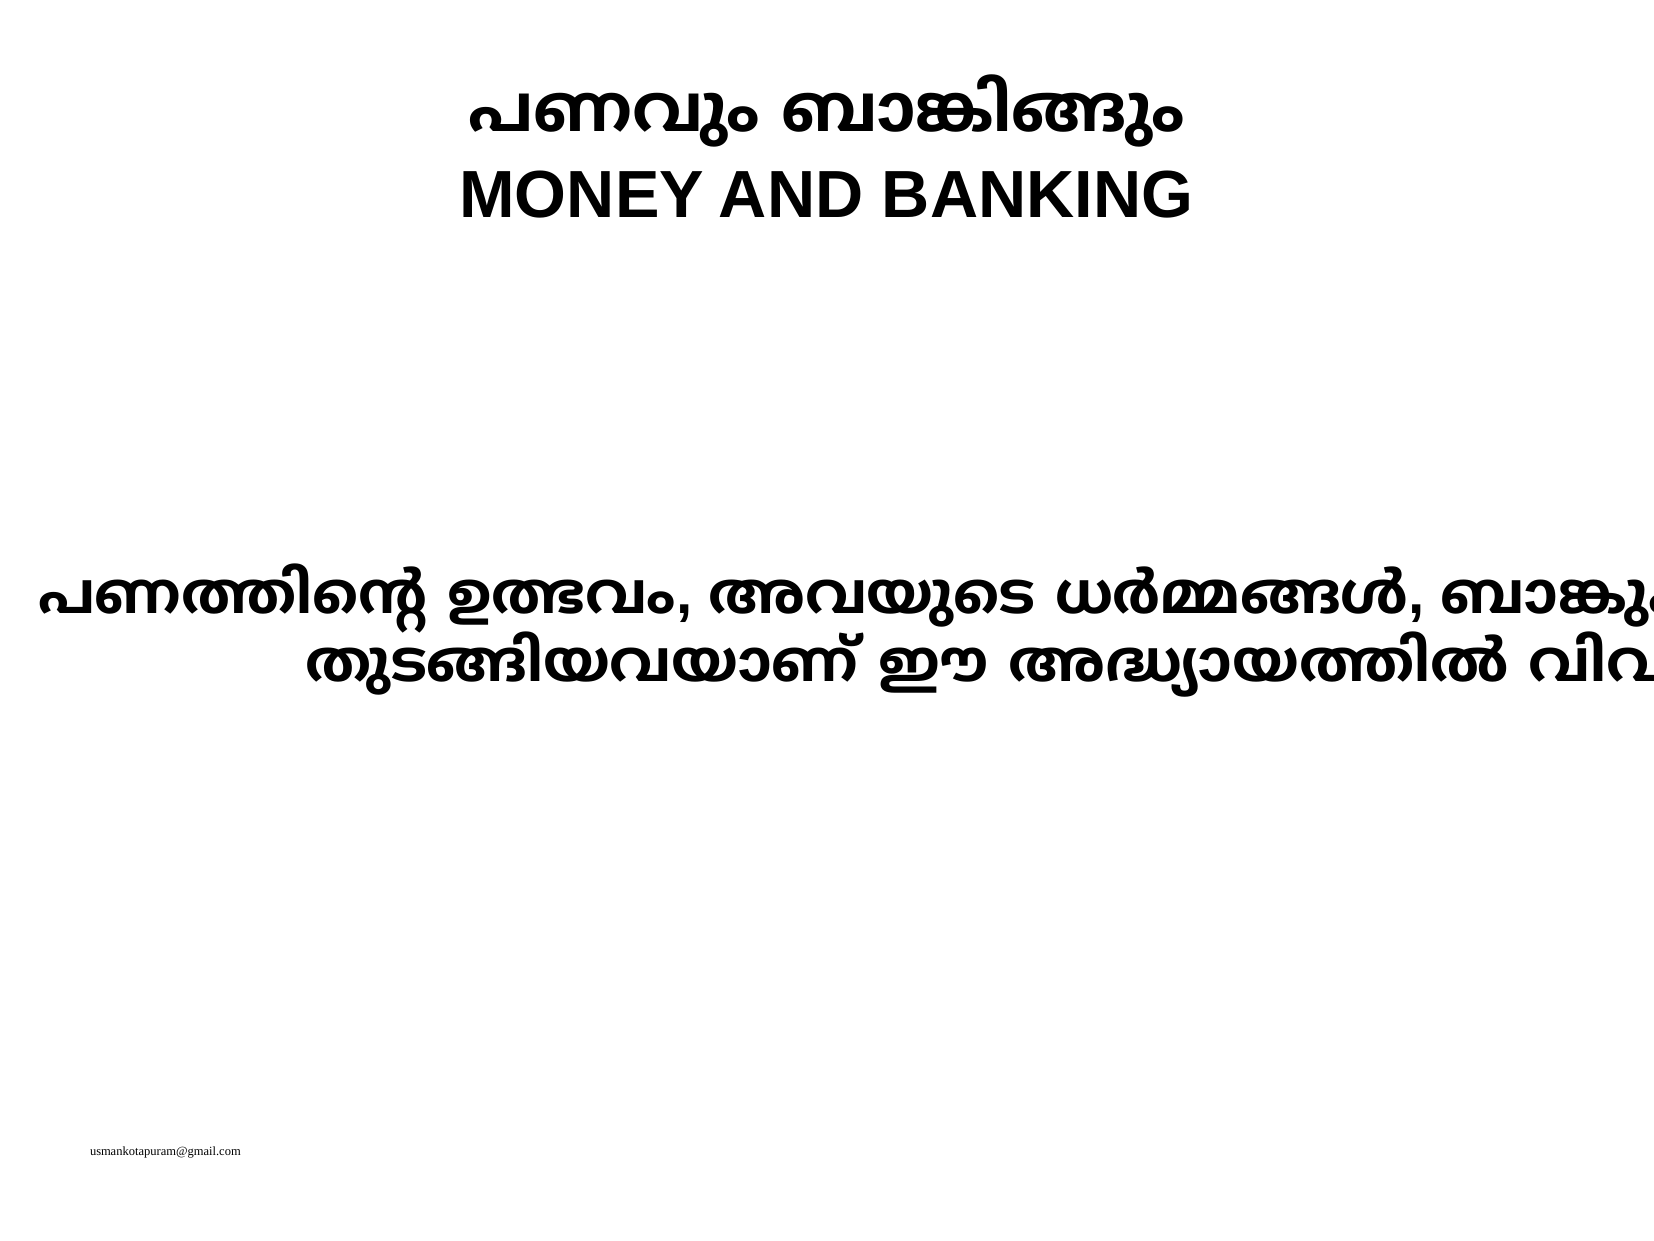

# പണവും ബാങ്കിങ്ങും MONEY AND BANKING
പണത്തിന്റെ ഉത്ഭവം, അവയുടെ ധർമ്മങ്ങൾ, ബാങ്കുകളുടെ ധർമ്മങ്ങൾ,
 തുടങ്ങിയവയാണ് ഈ അദ്ധ്യായത്തിൽ വിവരിക്കുന്നത്.